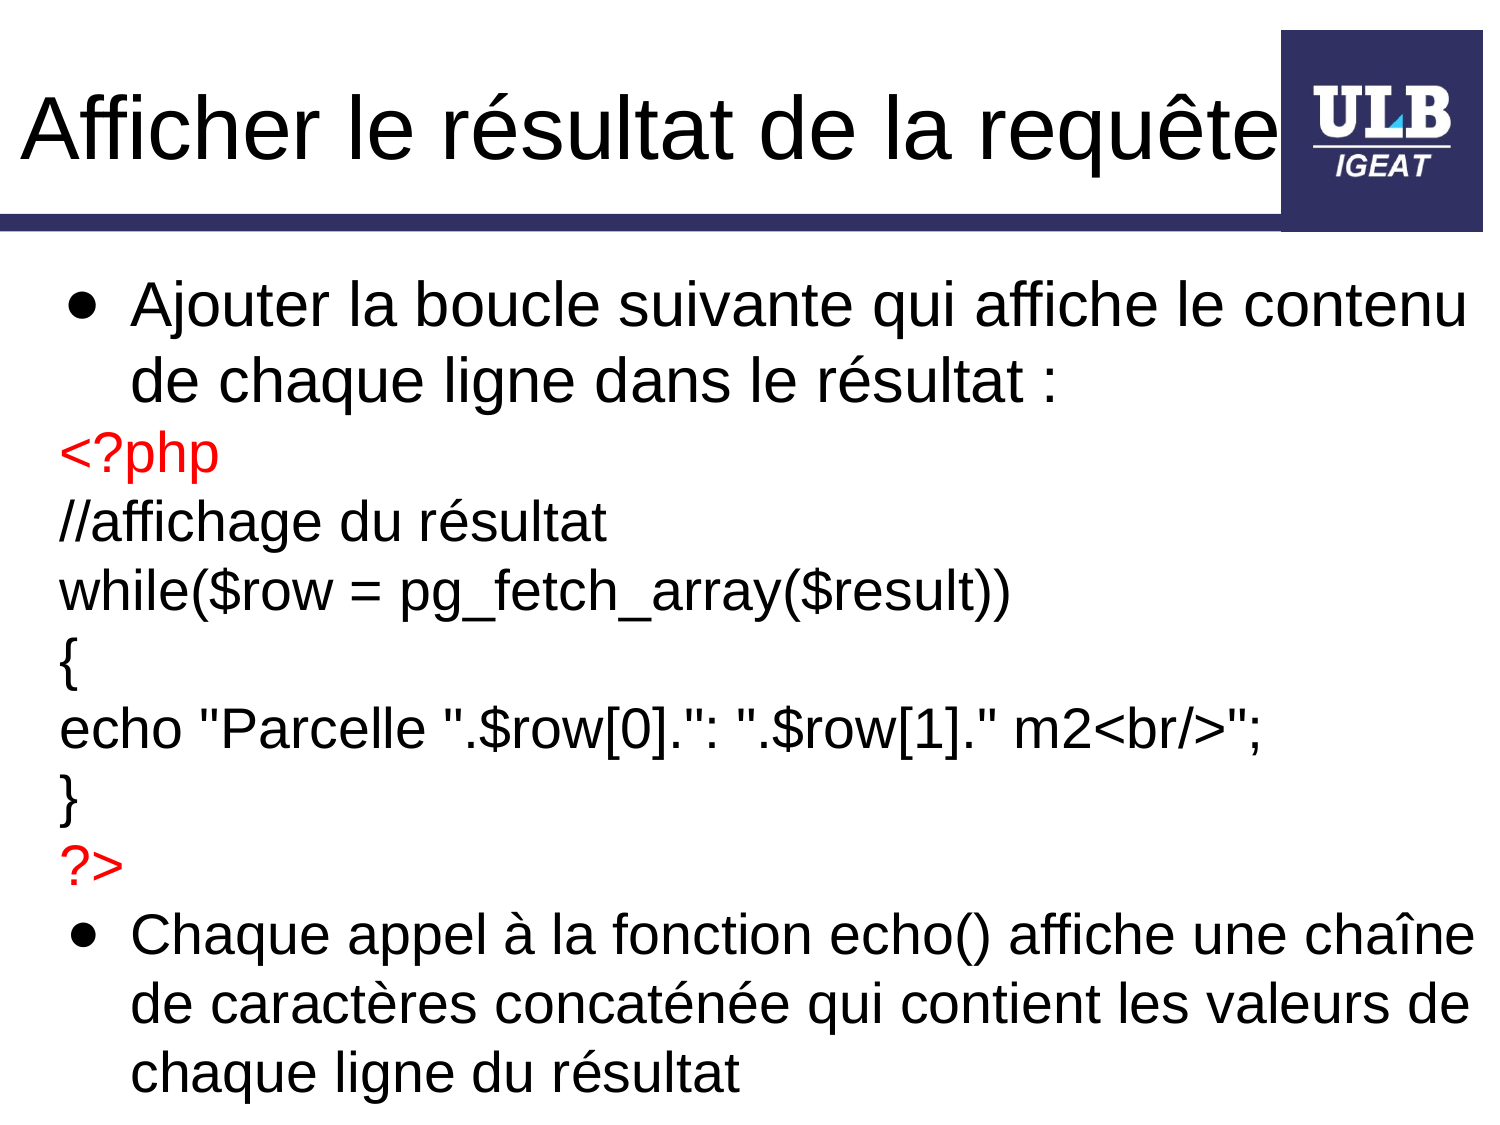

# Afficher le résultat de la requête
Ajouter la boucle suivante qui affiche le contenu de chaque ligne dans le résultat :
<?php
//affichage du résultat
while($row = pg_fetch_array($result))
{
echo "Parcelle ".$row[0].": ".$row[1]." m2<br/>";
}
?>
Chaque appel à la fonction echo() affiche une chaîne de caractères concaténée qui contient les valeurs de chaque ligne du résultat